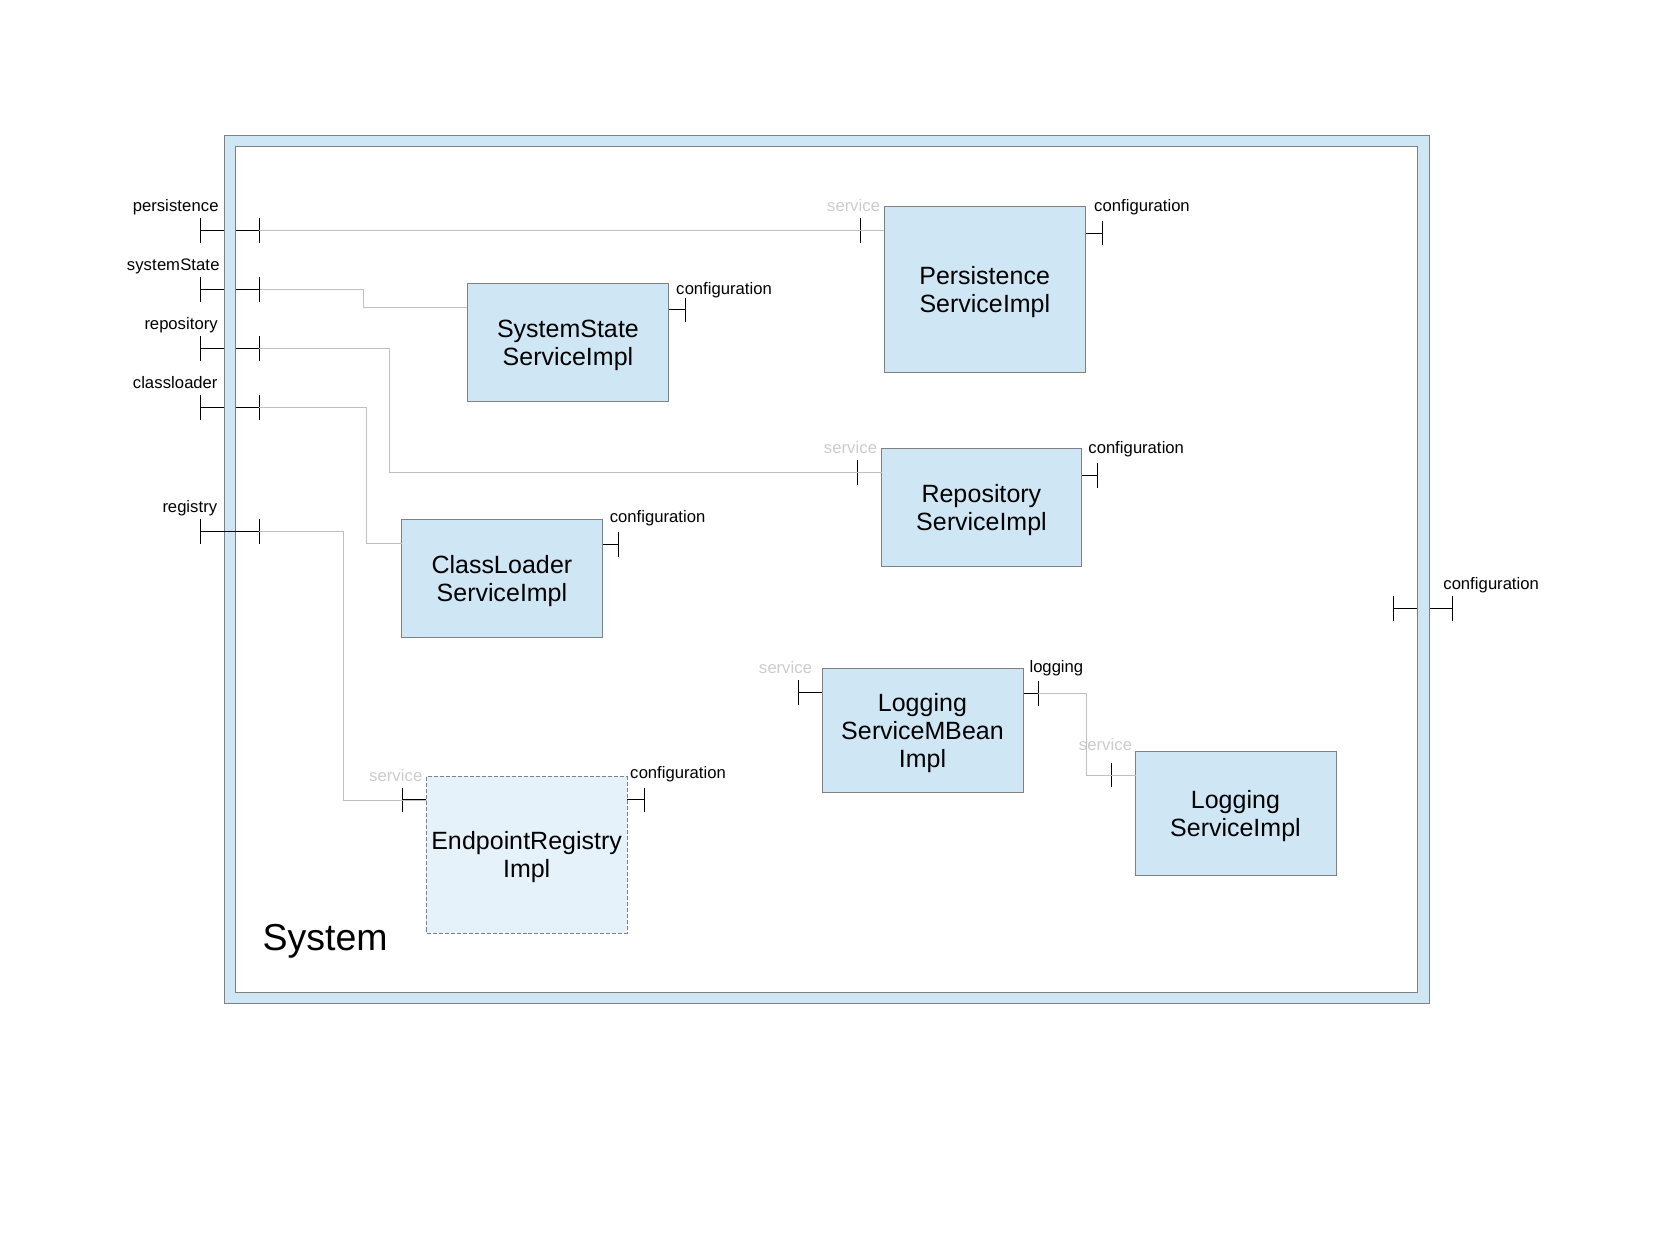

persistence
service
configuration
Persistence
ServiceImpl
systemState
configuration
SystemState
ServiceImpl
service
repository
classloader
service
configuration
Repository
ServiceImpl
registry
configuration
service
ClassLoader
ServiceImpl
configuration
logging
service
Logging
ServiceMBean
Impl
service
Logging
ServiceImpl
configuration
service
EndpointRegistry
Impl
System